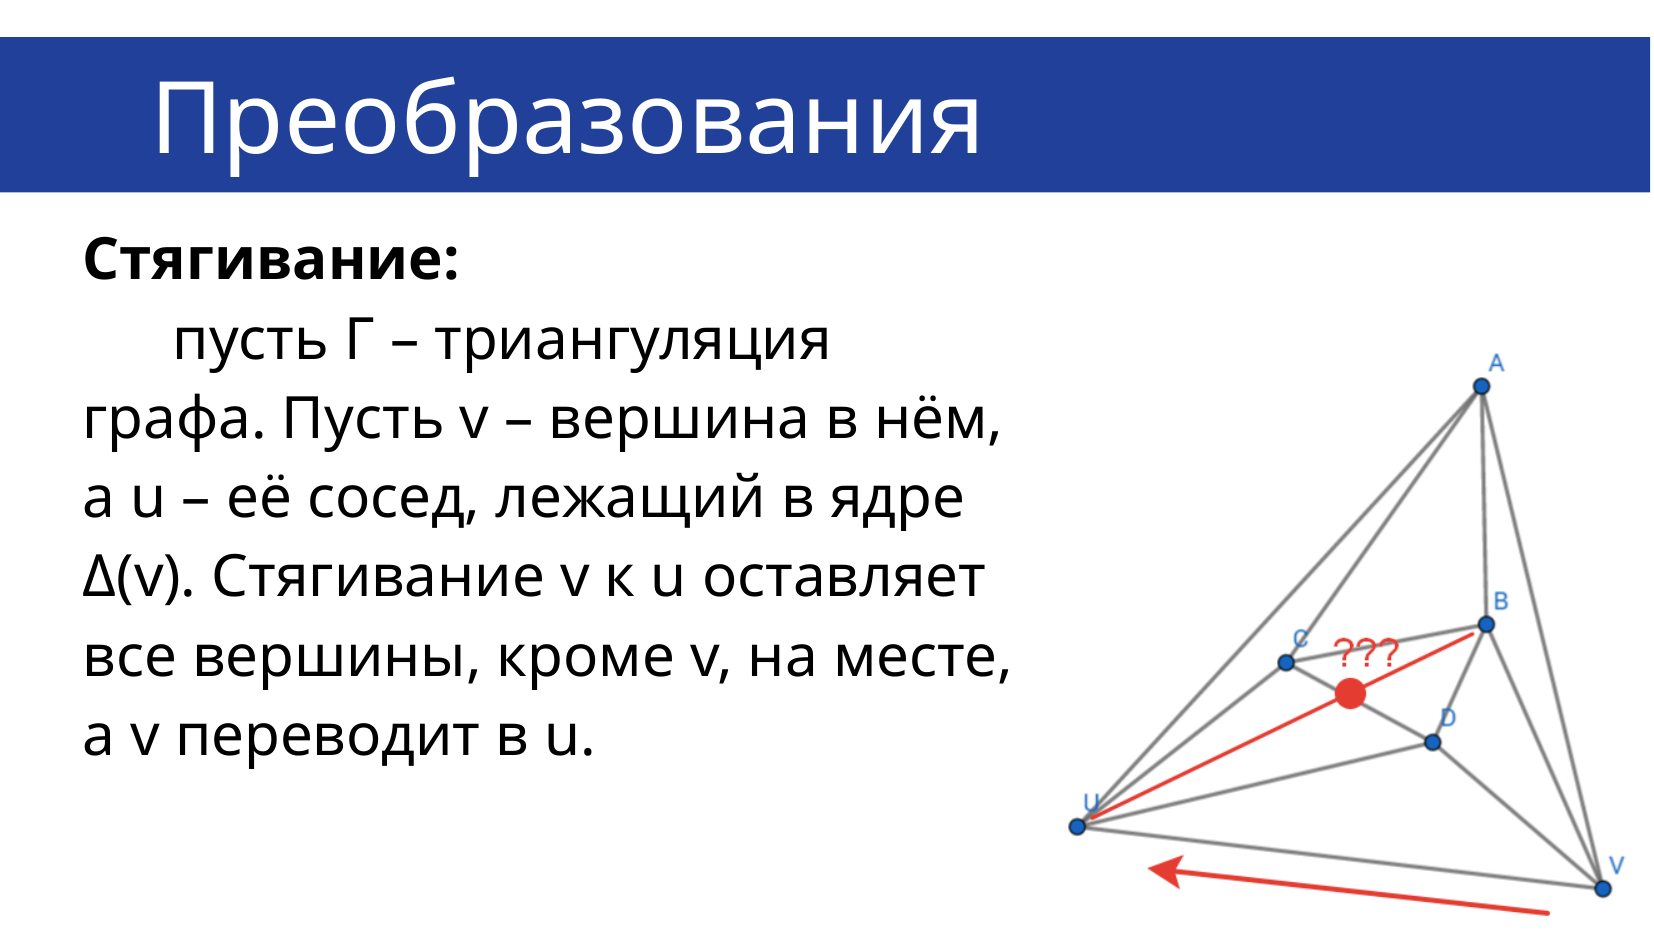

# Преобразования
Стягивание:
	 пусть Г – триангуляция графа. Пусть v – вершина в нём, а u – её сосед, лежащий в ядре Δ(v). Стягивание v к u оставляет все вершины, кроме v, на месте, а v переводит в u.